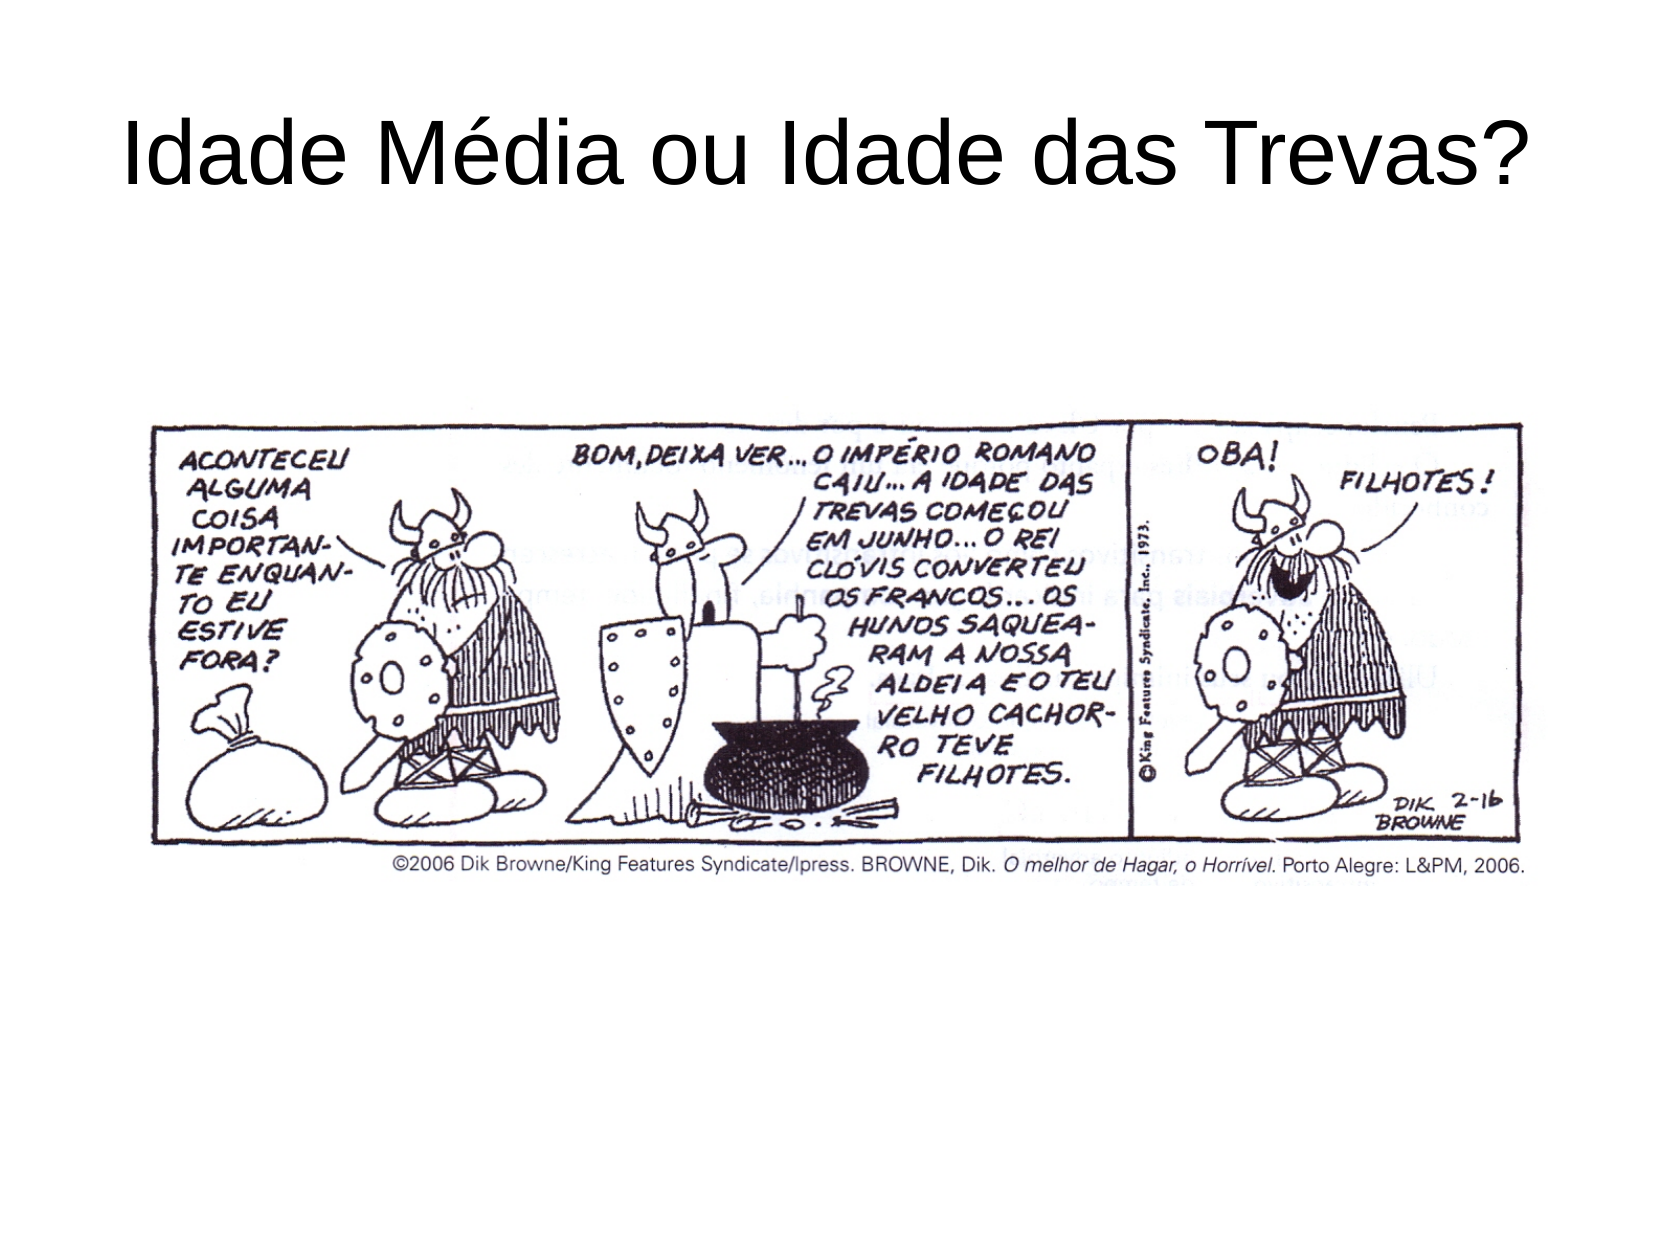

# Idade Média ou Idade das Trevas?